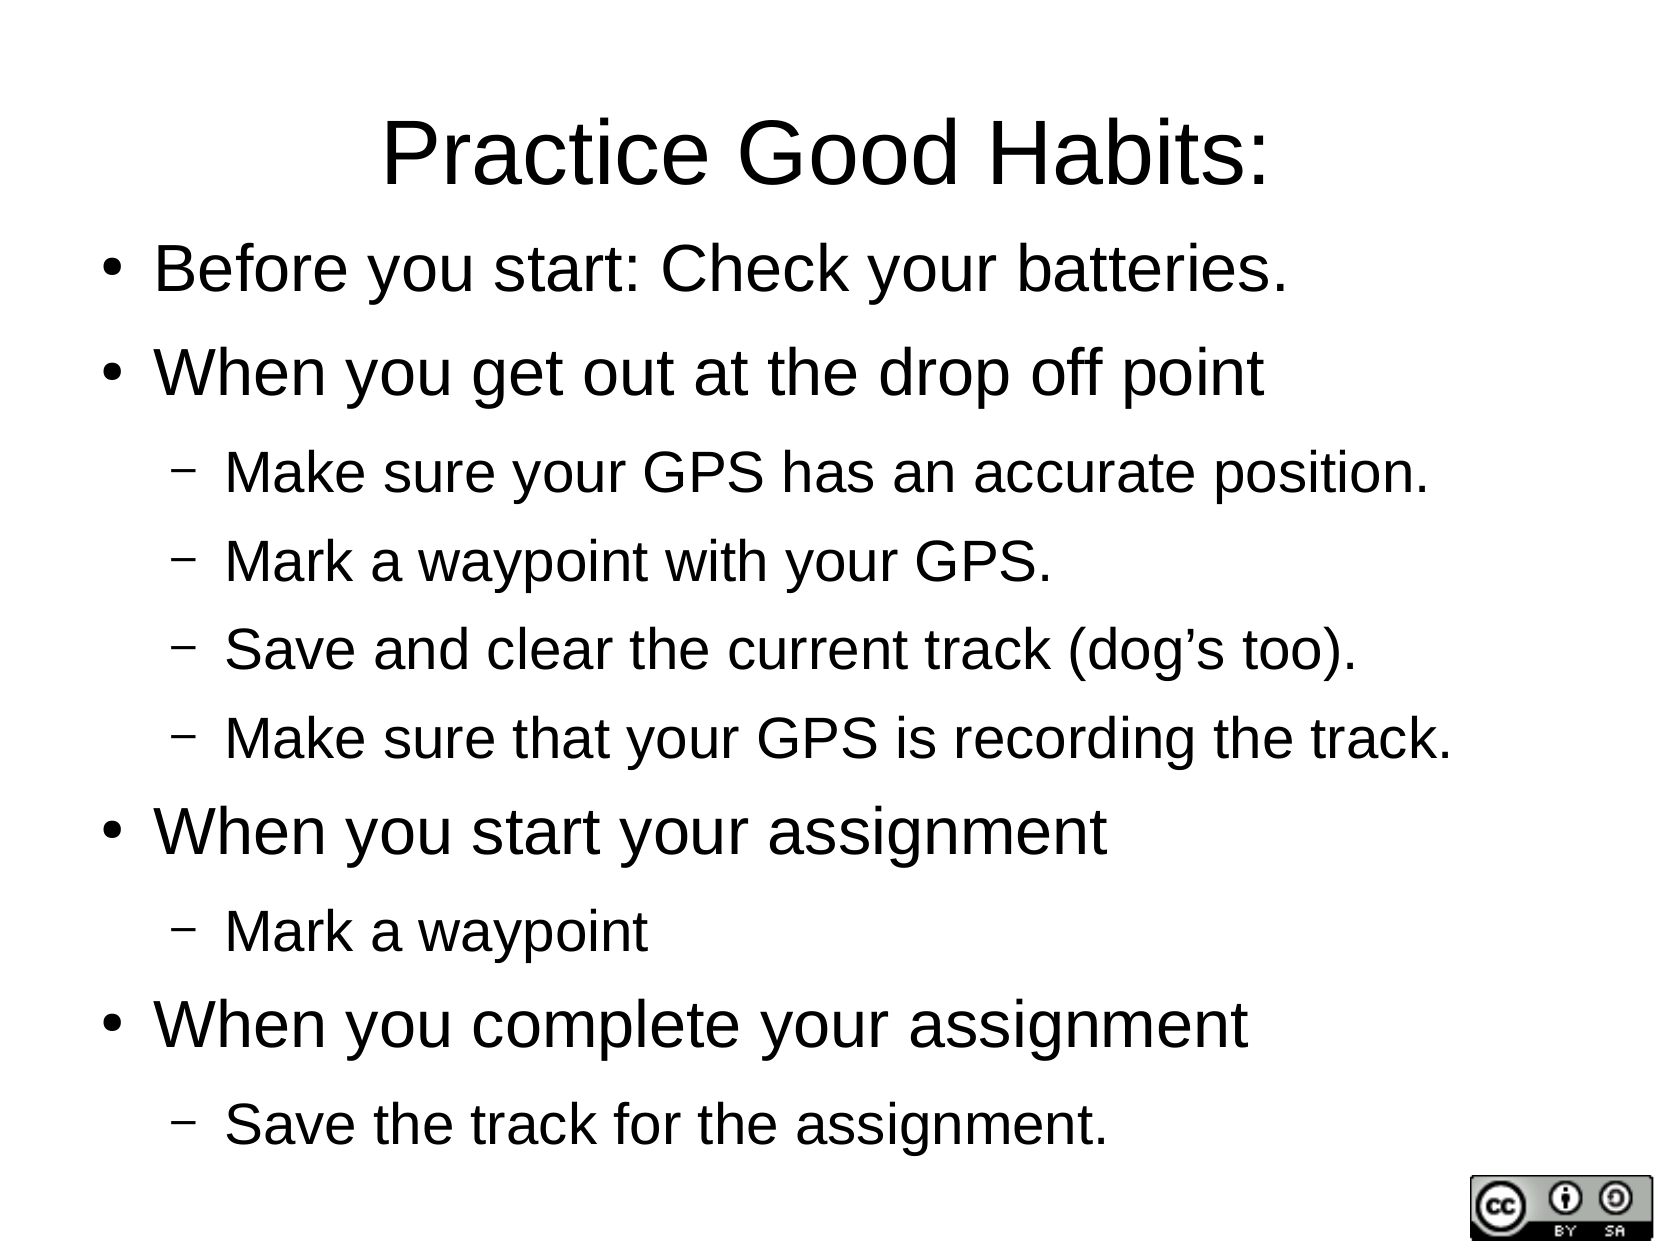

# Practice Good Habits:
Before you start: Check your batteries.
When you get out at the drop off point
Make sure your GPS has an accurate position.
Mark a waypoint with your GPS.
Save and clear the current track (dog’s too).
Make sure that your GPS is recording the track.
When you start your assignment
Mark a waypoint
When you complete your assignment
Save the track for the assignment.